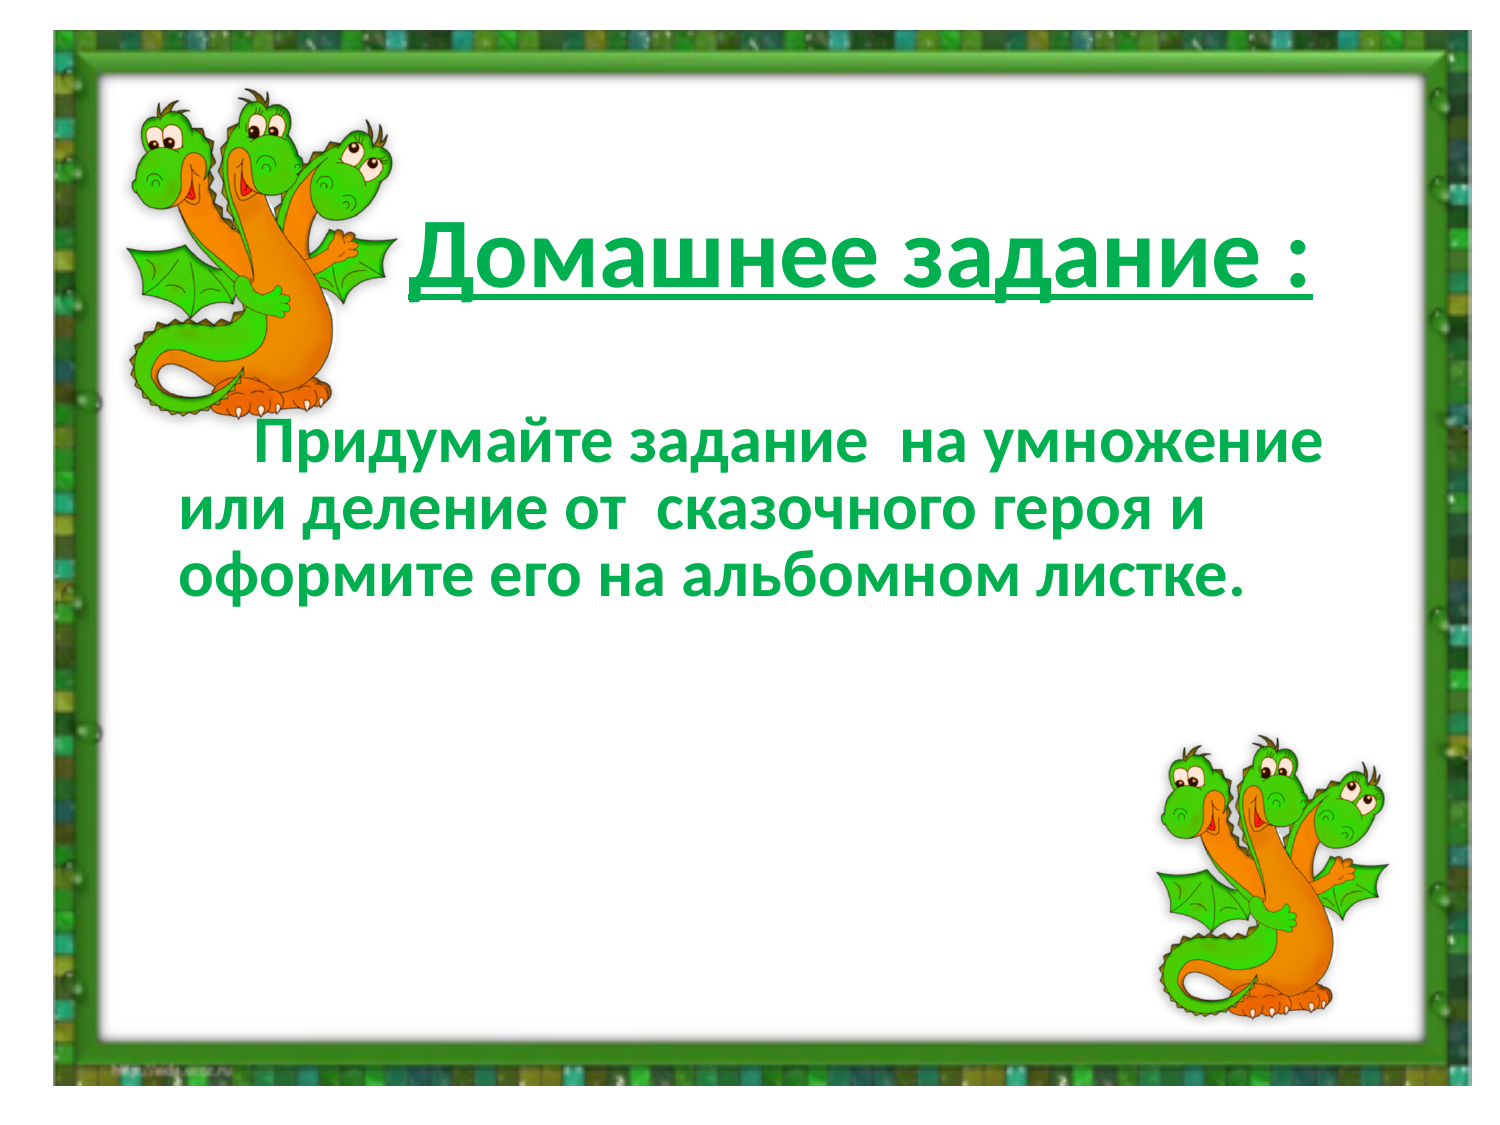

Домашнее задание :
 Придумайте задание на умножение или деление от сказочного героя и оформите его на альбомном листке.
# К